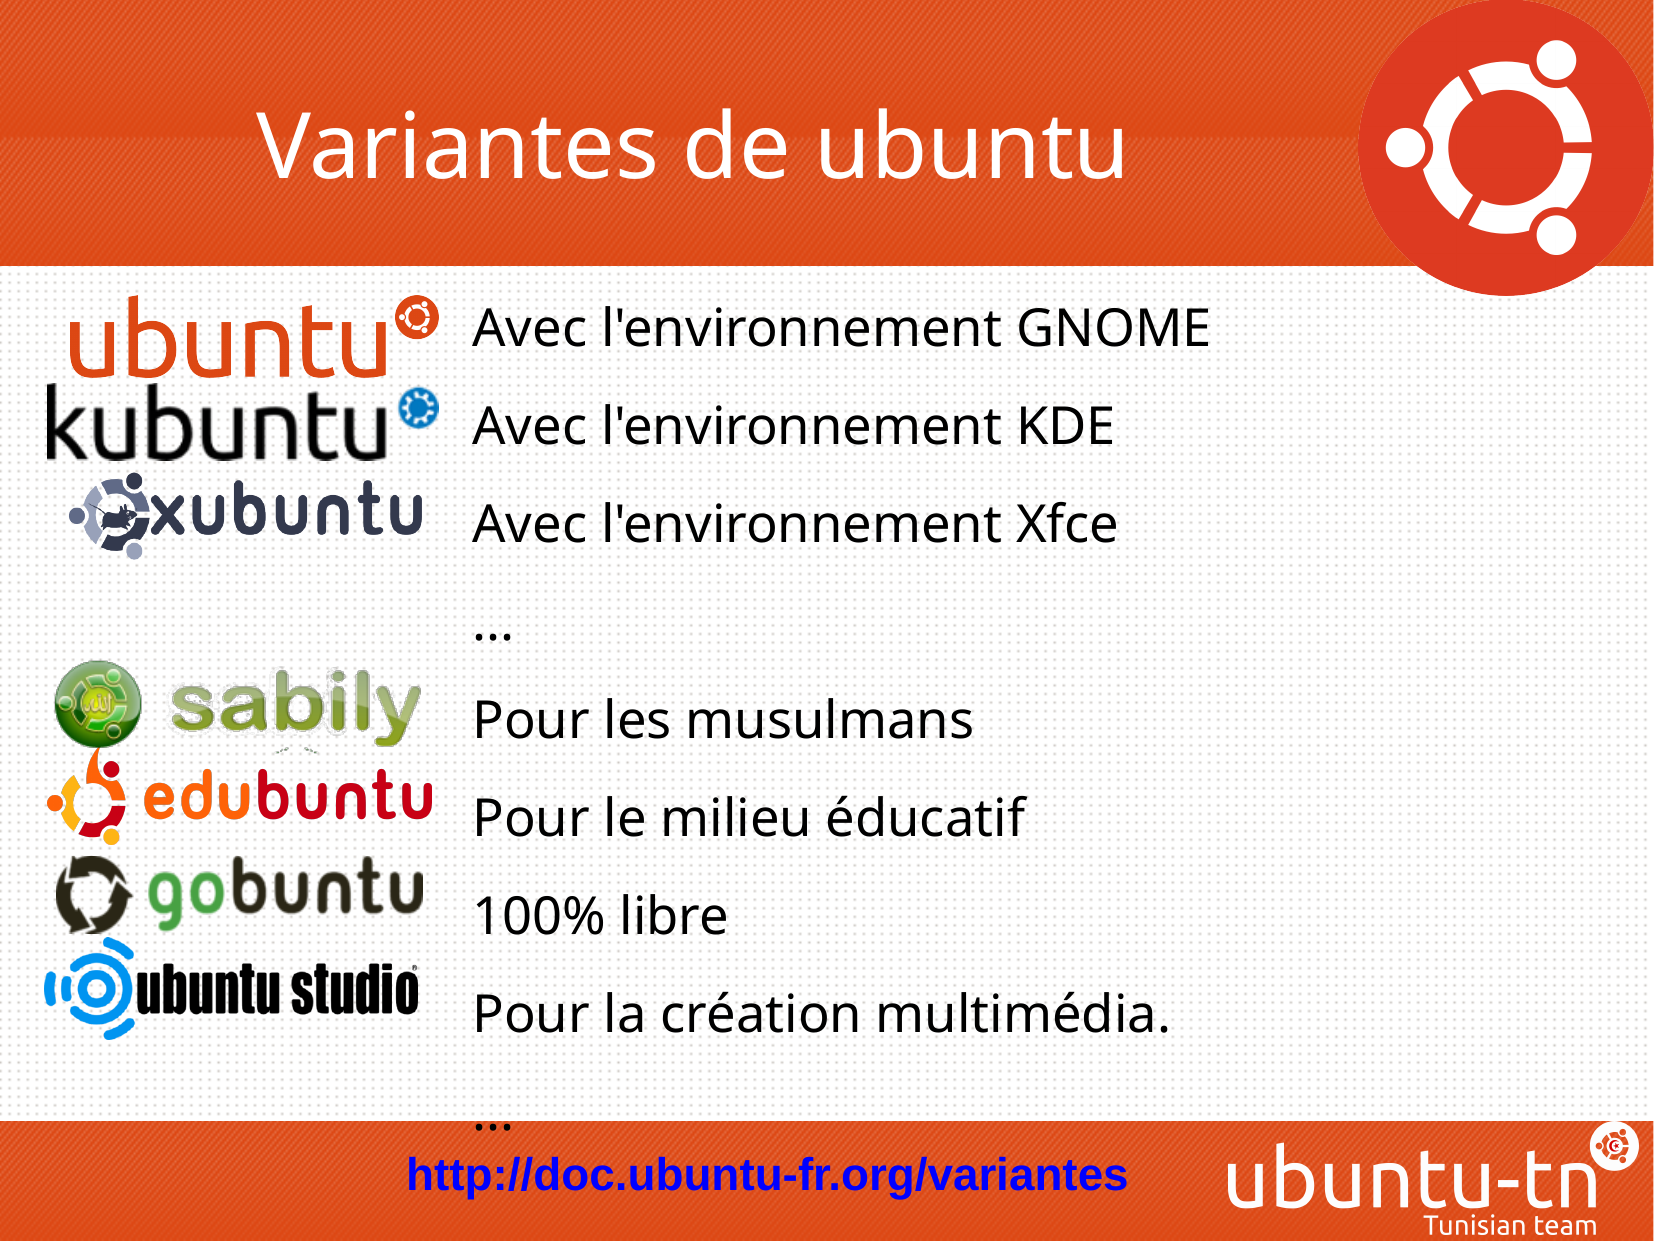

# Variantes de ubuntu
Avec l'environnement GNOME
Avec l'environnement KDE
Avec l'environnement Xfce
...
Pour les musulmans
Pour le milieu éducatif
100% libre
Pour la création multimédia.
...
http://doc.ubuntu-fr.org/variantes